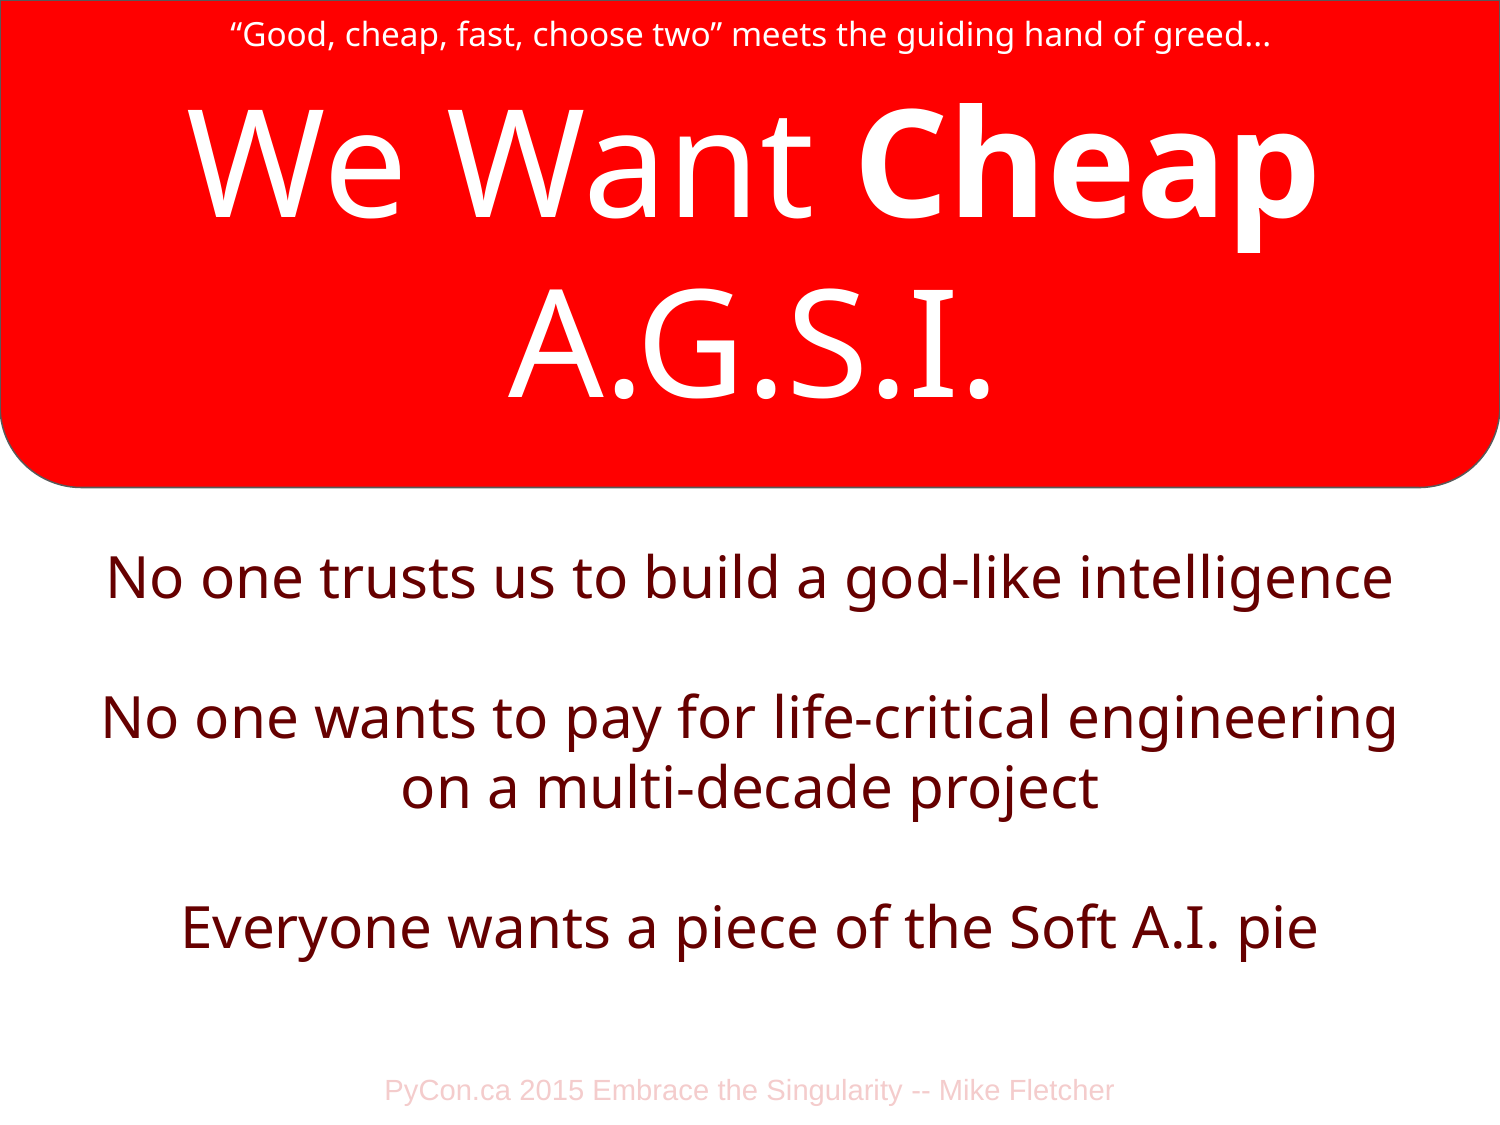

“Good, cheap, fast, choose two” meets the guiding hand of greed...
# We Want Cheap A.G.S.I.
No one trusts us to build a god-like intelligence
No one wants to pay for life-critical engineering
on a multi-decade project
Everyone wants a piece of the Soft A.I. pie